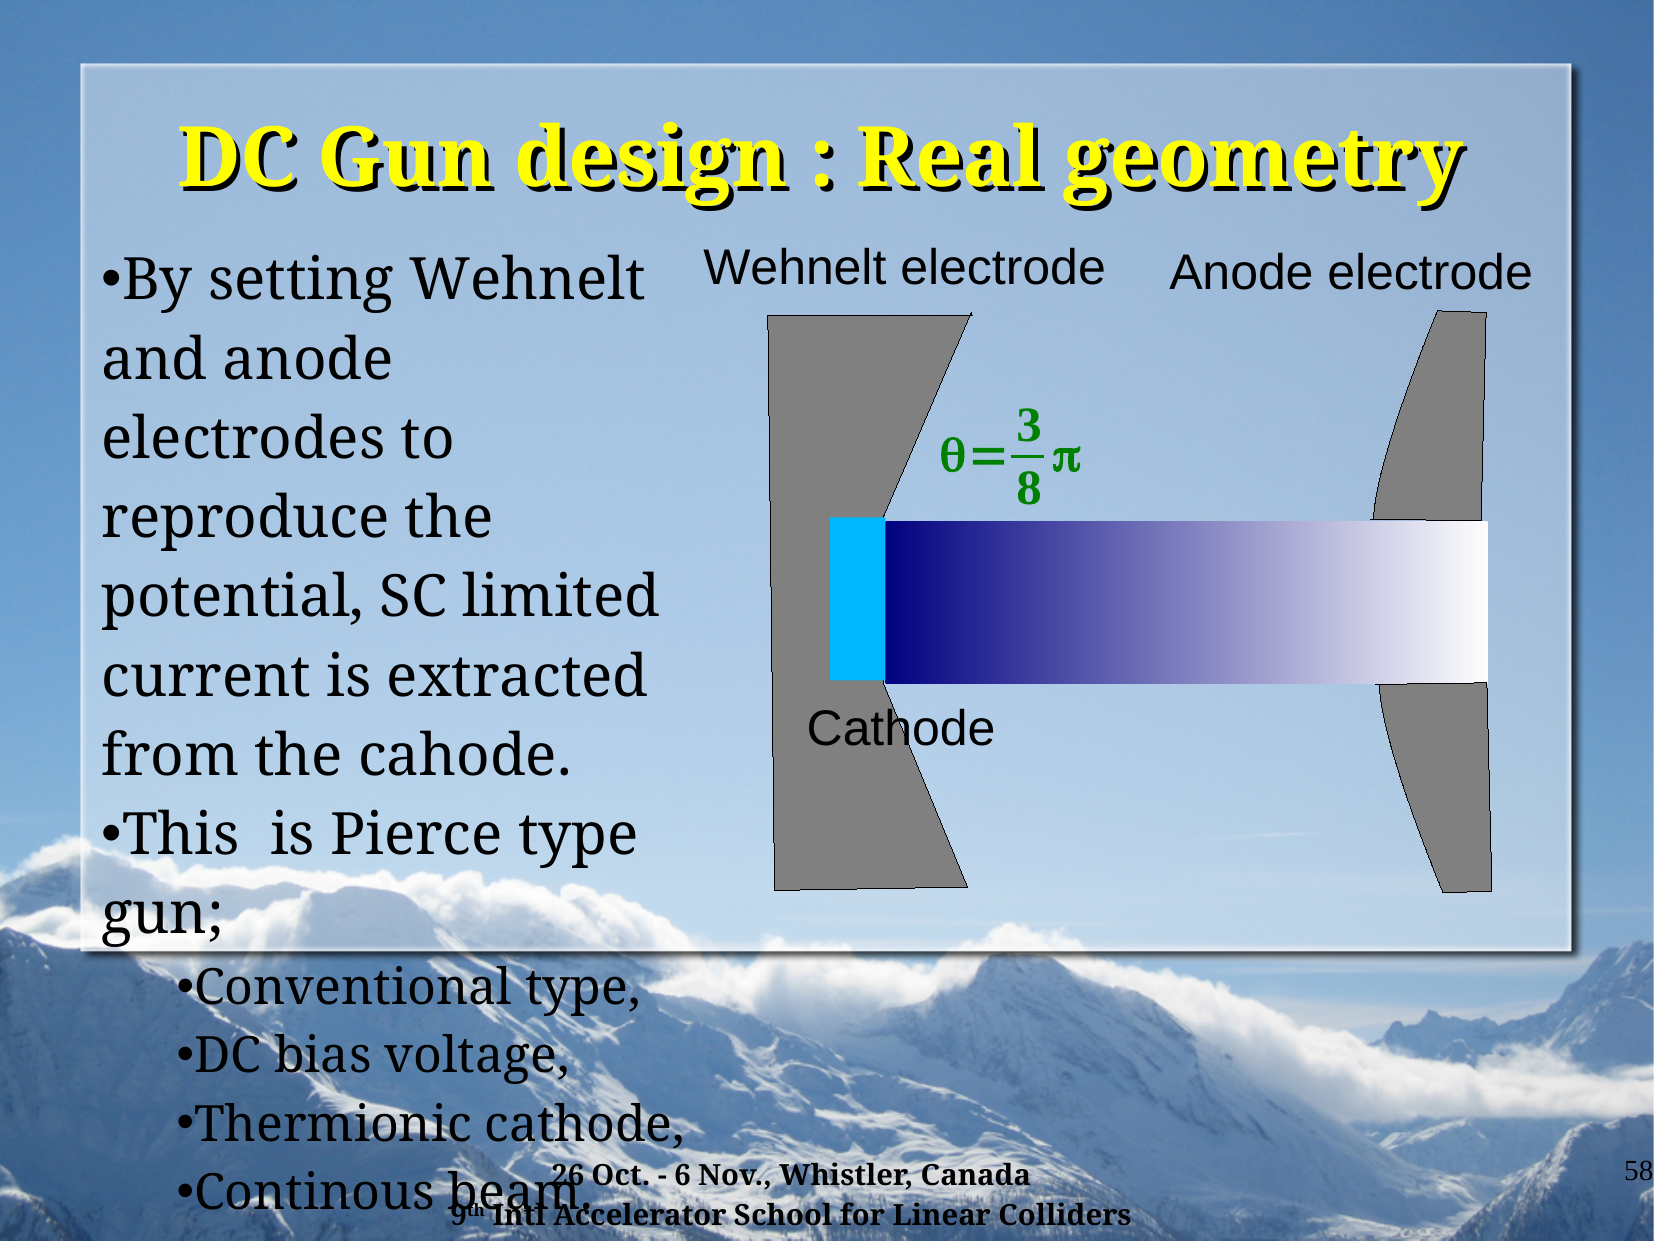

# DC Gun design : Real geometry
By setting Wehnelt and anode electrodes to reproduce the potential, SC limited current is extracted from the cahode.
This is Pierce type gun;
Conventional type,
DC bias voltage,
Thermionic cathode,
Continous beam.
Wehnelt electrode
Anode electrode
Cathode
58